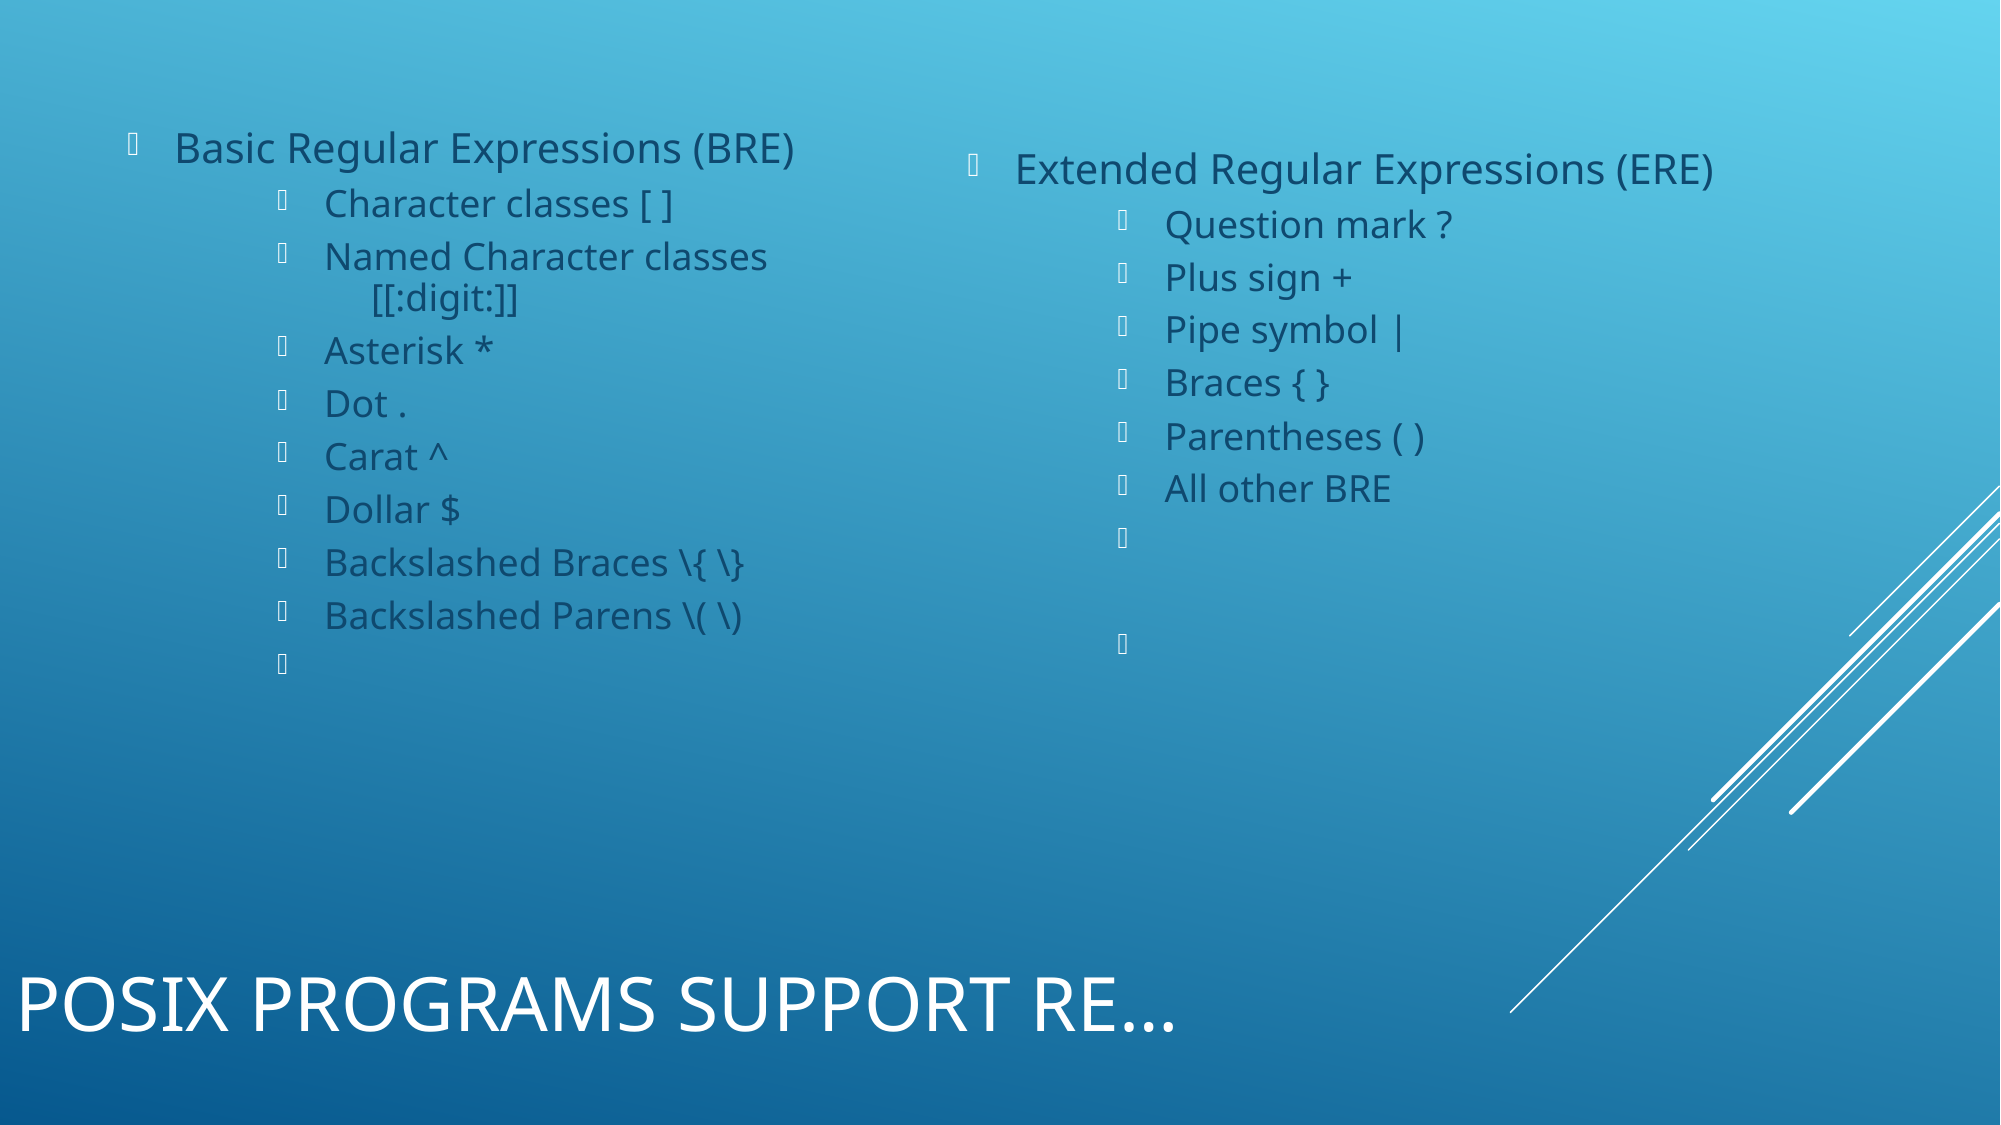

Basic Regular Expressions (BRE)
Character classes [ ]
Named Character classes [[:digit:]]
Asterisk *
Dot .
Carat ^
Dollar $
Backslashed Braces \{ \}
Backslashed Parens \( \)
Extended Regular Expressions (ERE)
Question mark ?
Plus sign +
Pipe symbol |
Braces { }
Parentheses ( )
All other BRE
# Posix programs support re…